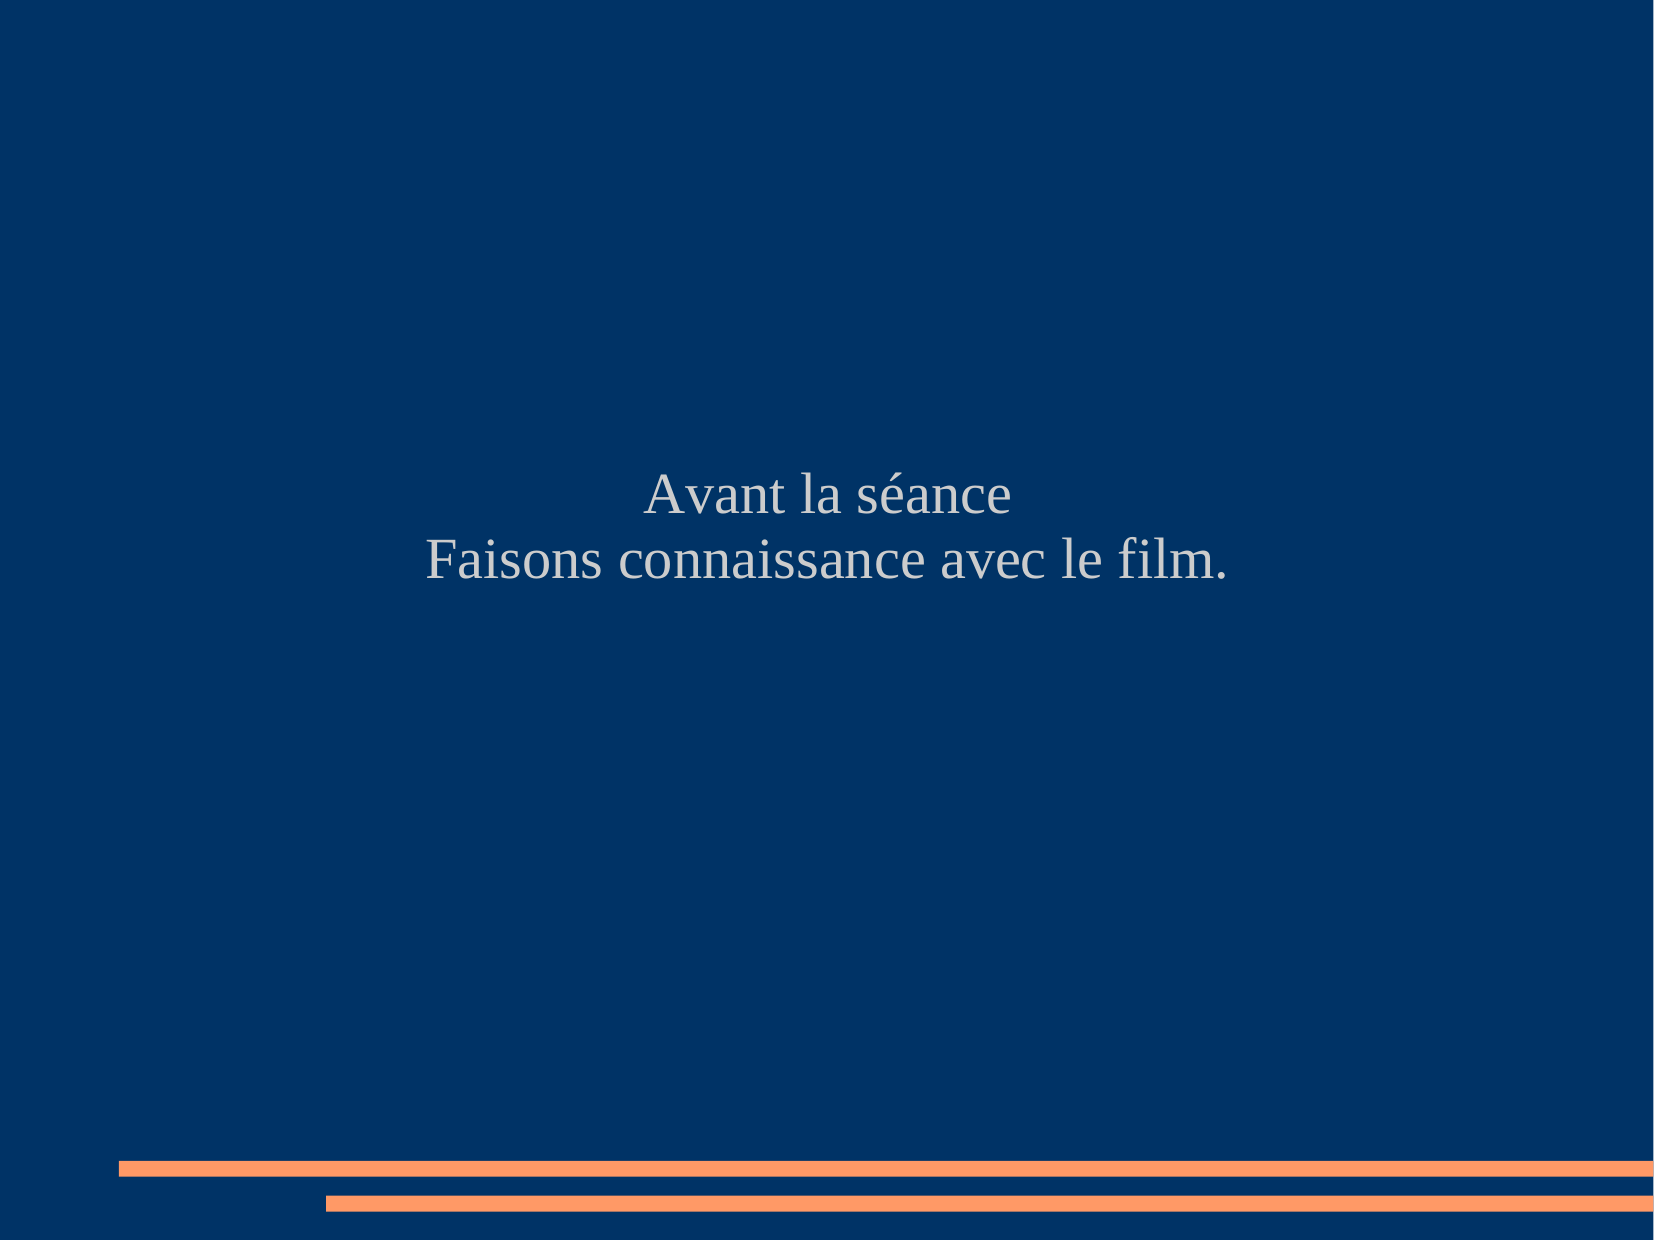

# Avant la séance
Faisons connaissance avec le film.